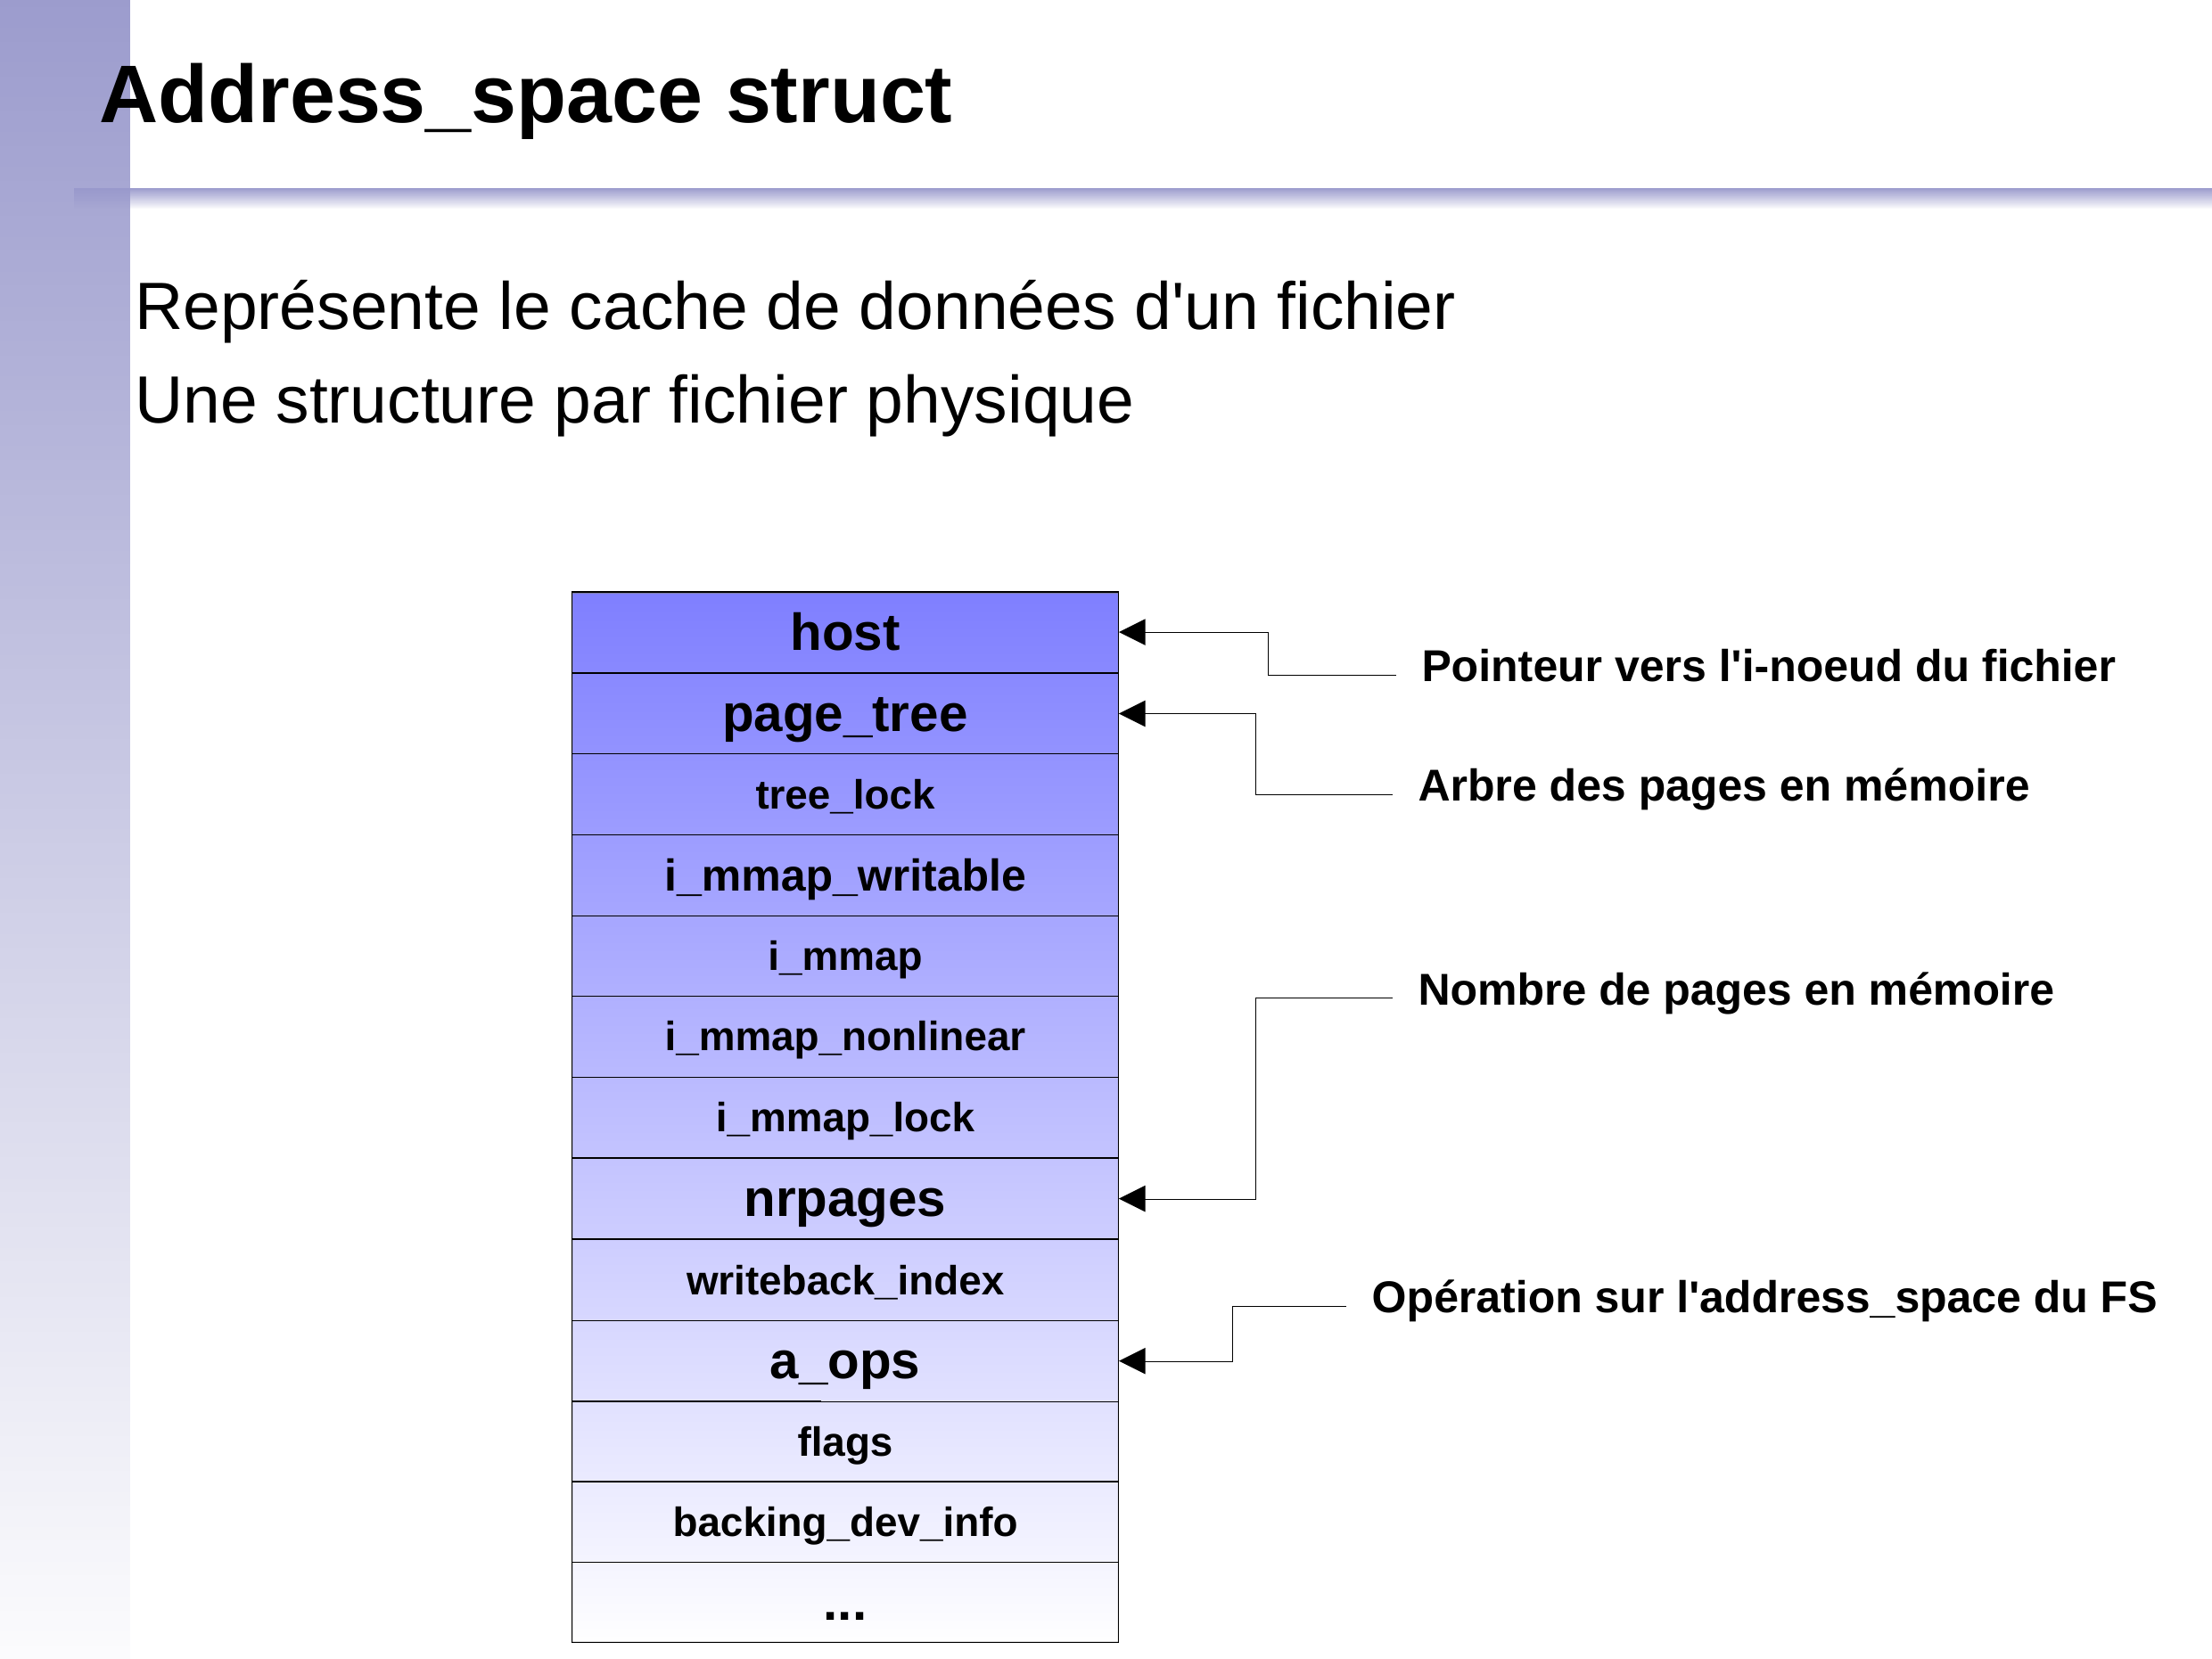

# Address_space struct
Représente le cache de données d'un fichier
Une structure par fichier physique
host
 Pointeur vers l'i-noeud du fichier
page_tree
tree_lock
 Arbre des pages en mémoire
i_mmap_writable
i_mmap
 Nombre de pages en mémoire
i_mmap_nonlinear
i_mmap_lock
nrpages
writeback_index
 Opération sur l'address_space du FS
a_ops
flags
backing_dev_info
...